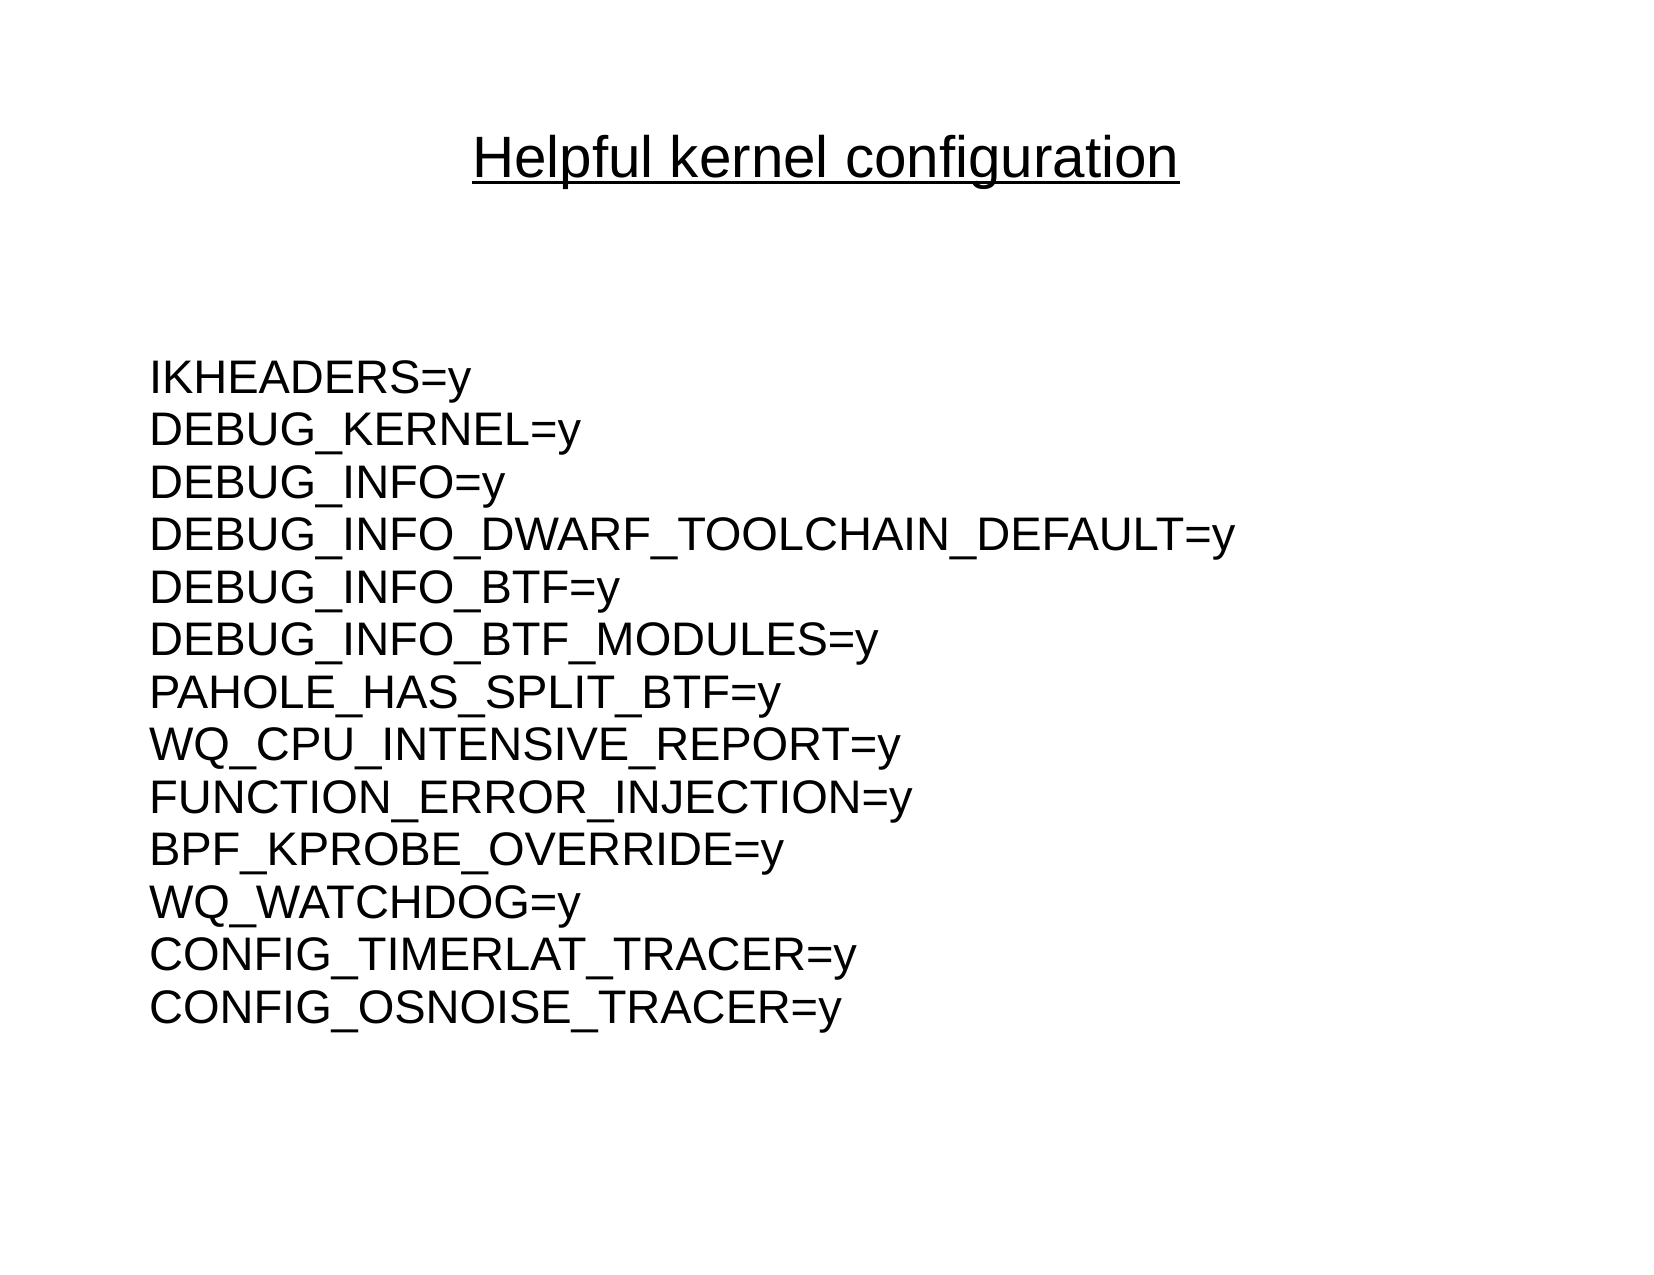

# Helpful kernel configuration
IKHEADERS=y
DEBUG_KERNEL=y
DEBUG_INFO=y
DEBUG_INFO_DWARF_TOOLCHAIN_DEFAULT=y
DEBUG_INFO_BTF=y
DEBUG_INFO_BTF_MODULES=y
PAHOLE_HAS_SPLIT_BTF=y
WQ_CPU_INTENSIVE_REPORT=y
FUNCTION_ERROR_INJECTION=y
BPF_KPROBE_OVERRIDE=y
WQ_WATCHDOG=y
CONFIG_TIMERLAT_TRACER=y
CONFIG_OSNOISE_TRACER=y